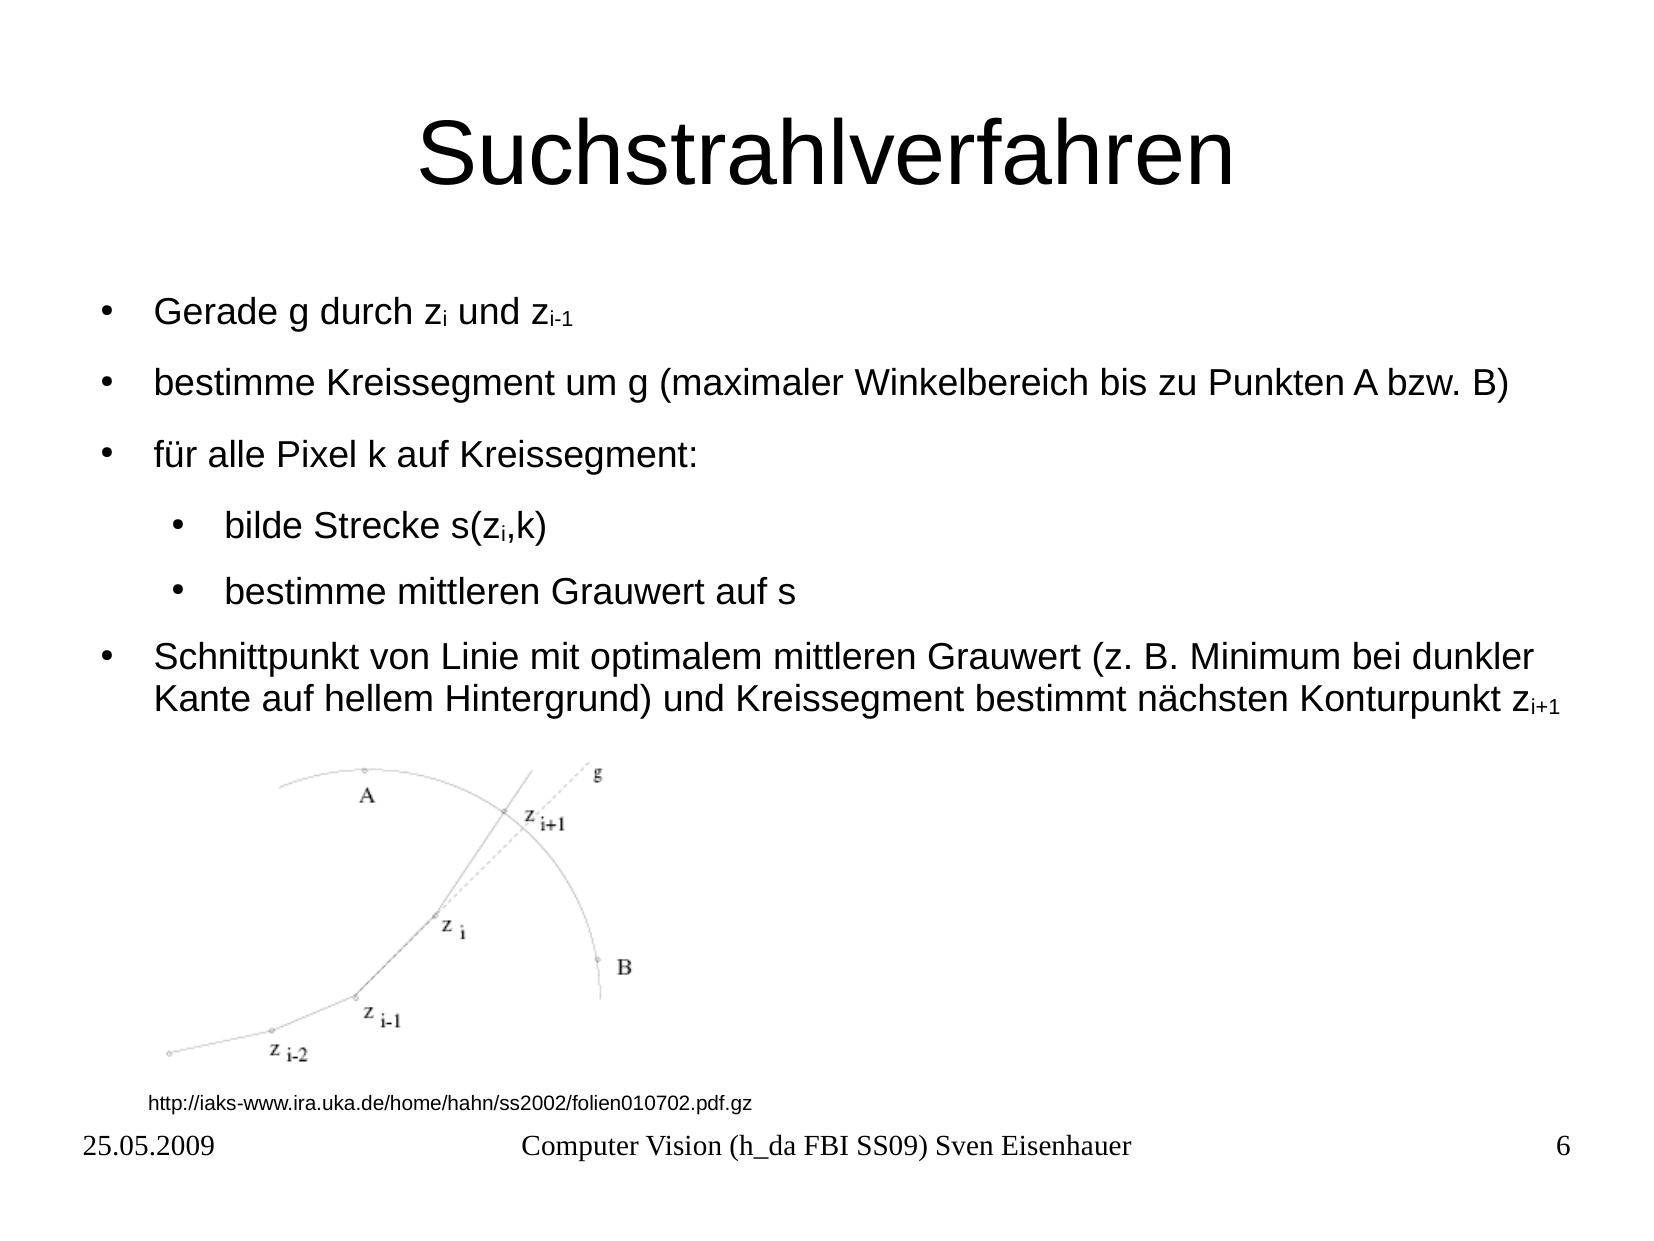

# Suchstrahlverfahren
Gerade g durch zi und zi-1
bestimme Kreissegment um g (maximaler Winkelbereich bis zu Punkten A bzw. B)
für alle Pixel k auf Kreissegment:
bilde Strecke s(zi,k)
bestimme mittleren Grauwert auf s
Schnittpunkt von Linie mit optimalem mittleren Grauwert (z. B. Minimum bei dunkler Kante auf hellem Hintergrund) und Kreissegment bestimmt nächsten Konturpunkt zi+1
http://iaks-www.ira.uka.de/home/hahn/ss2002/folien010702.pdf.gz
25.05.2009
Computer Vision (h_da FBI SS09) Sven Eisenhauer
6